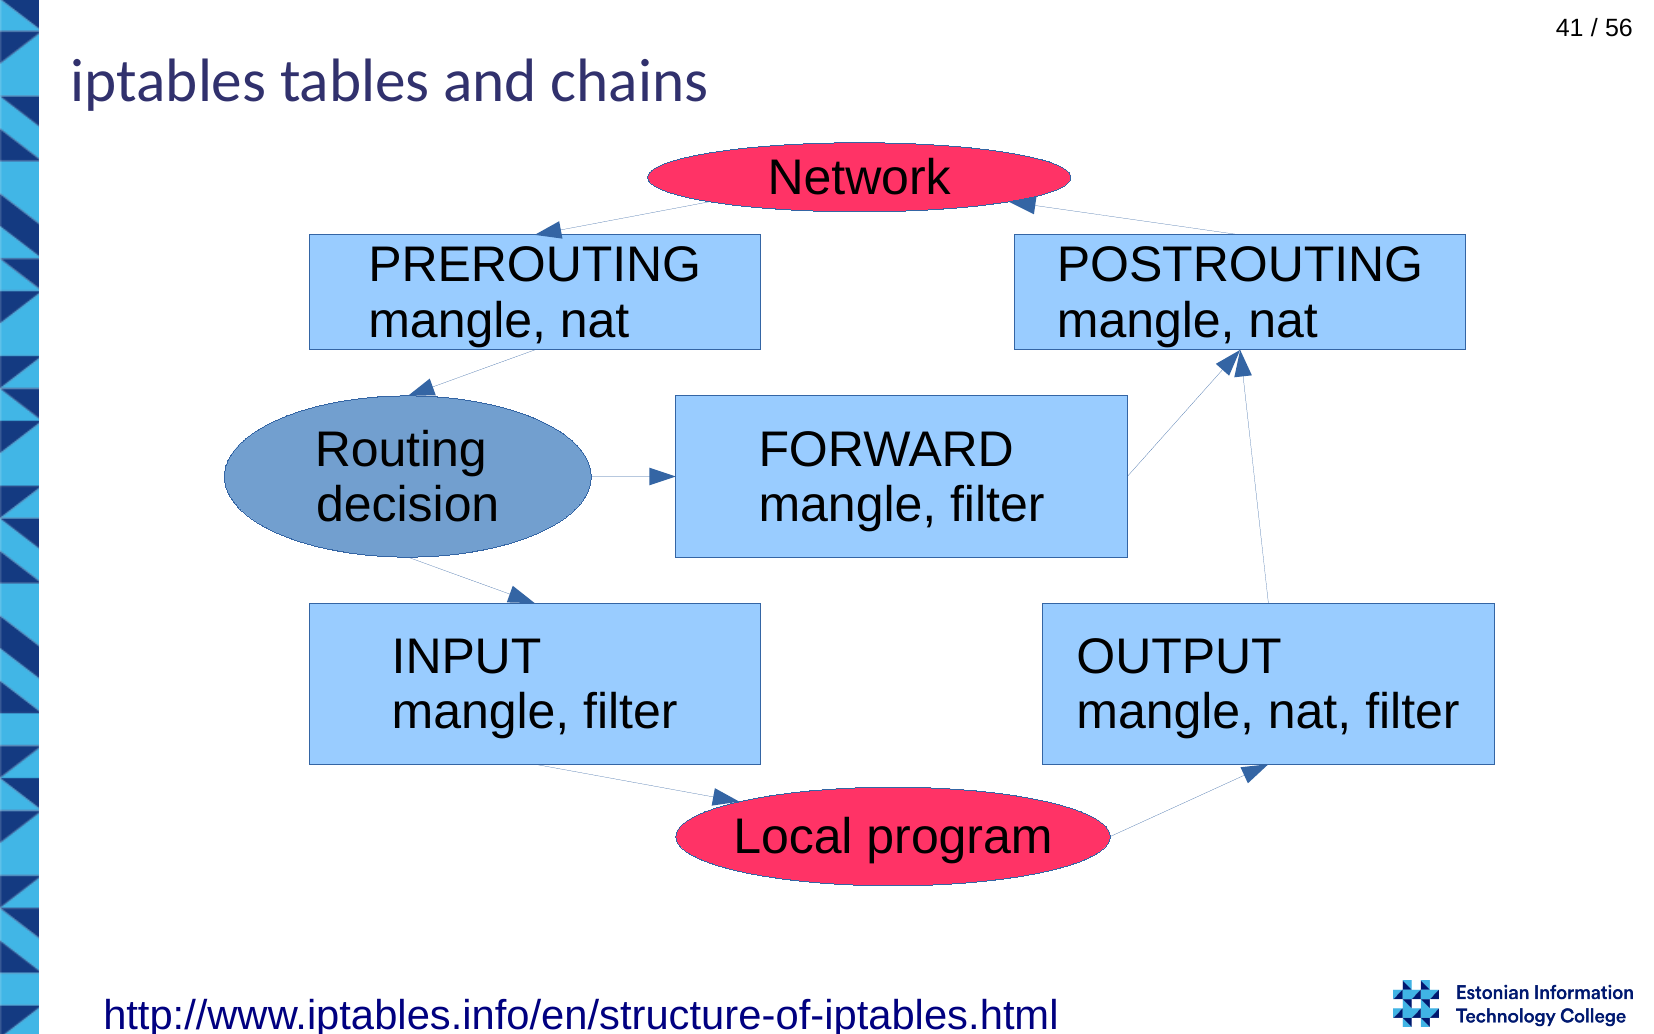

# iptables tables and chains
Network
PREROUTING
mangle, nat
POSTROUTING
mangle, nat
Routing
decision
FORWARD
mangle, filter
INPUT
mangle, filter
OUTPUT
mangle, nat, filter
Local program
http://www.iptables.info/en/structure-of-iptables.html